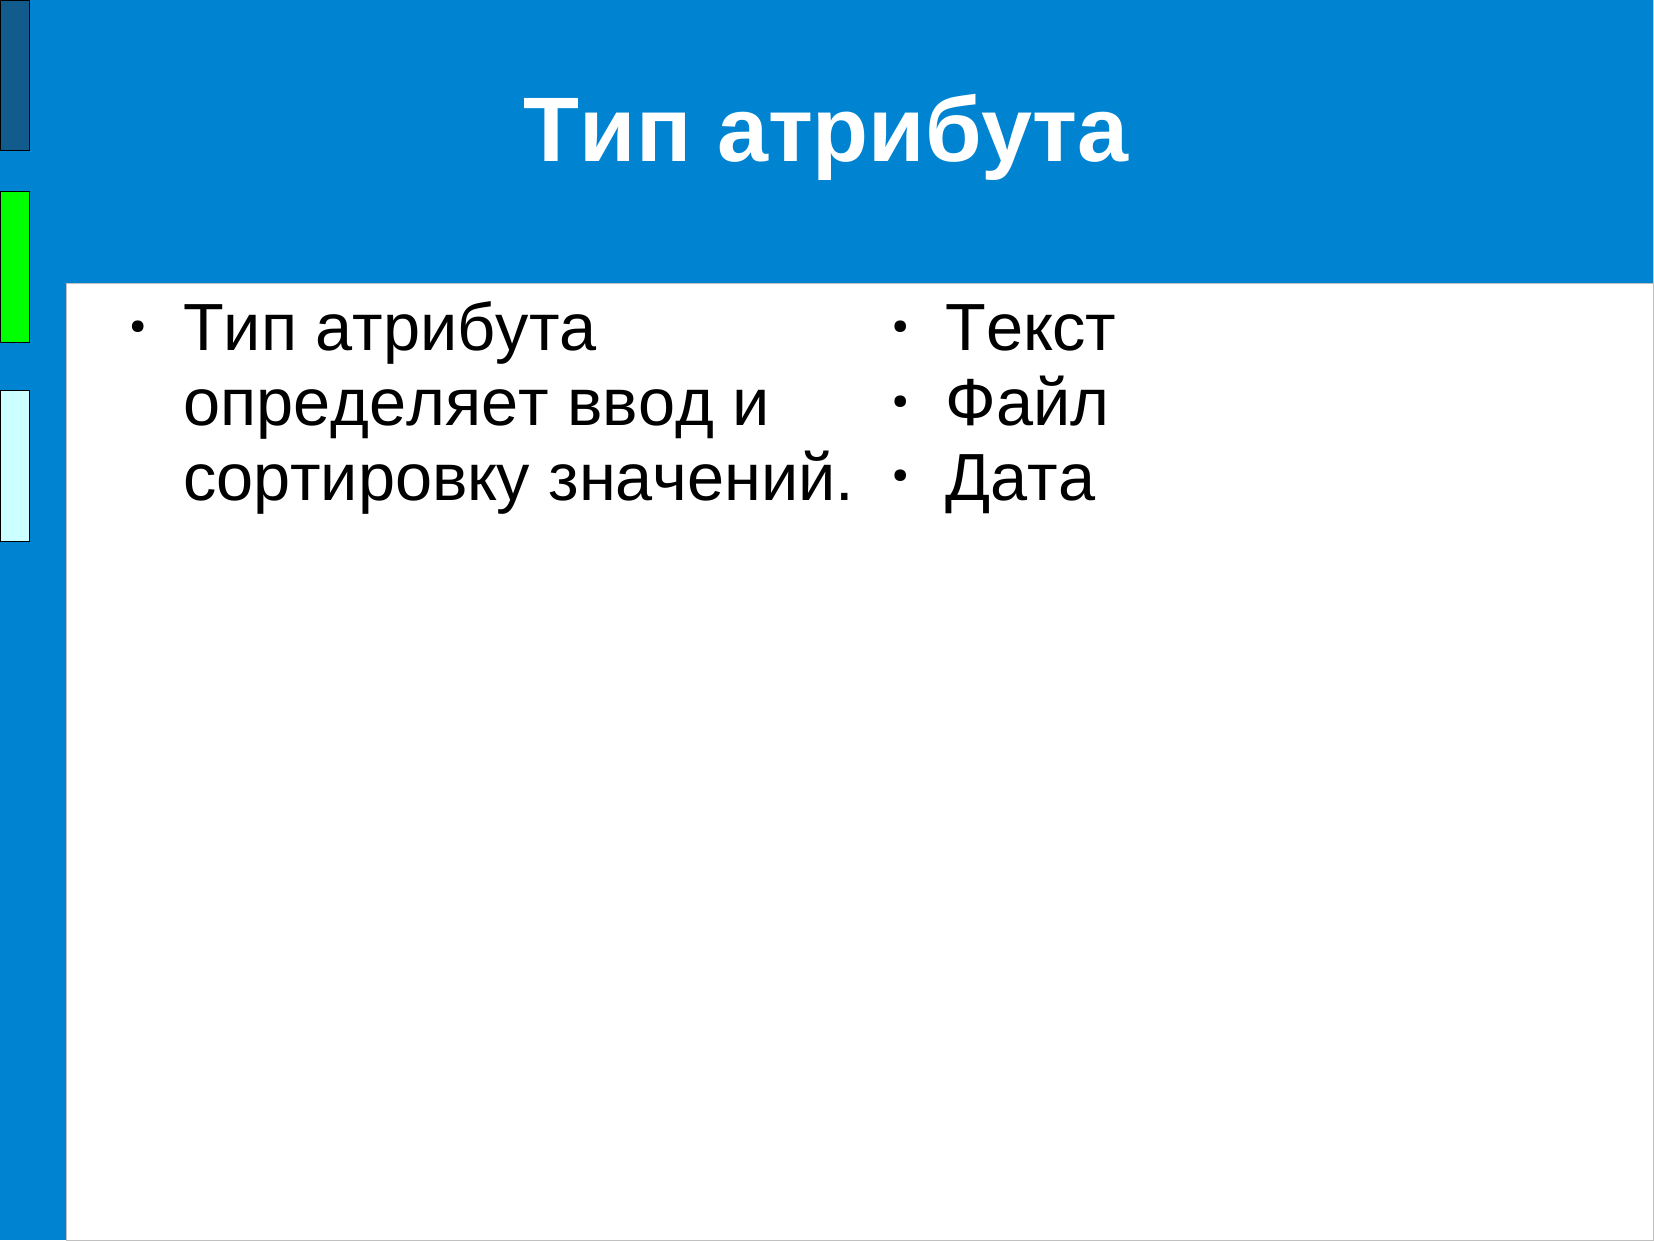

# Тип атрибута
Тип атрибута определяет ввод и сортировку значений.
Текст
Файл
Дата
ООО "Альфа-Интегрум", 2013г.